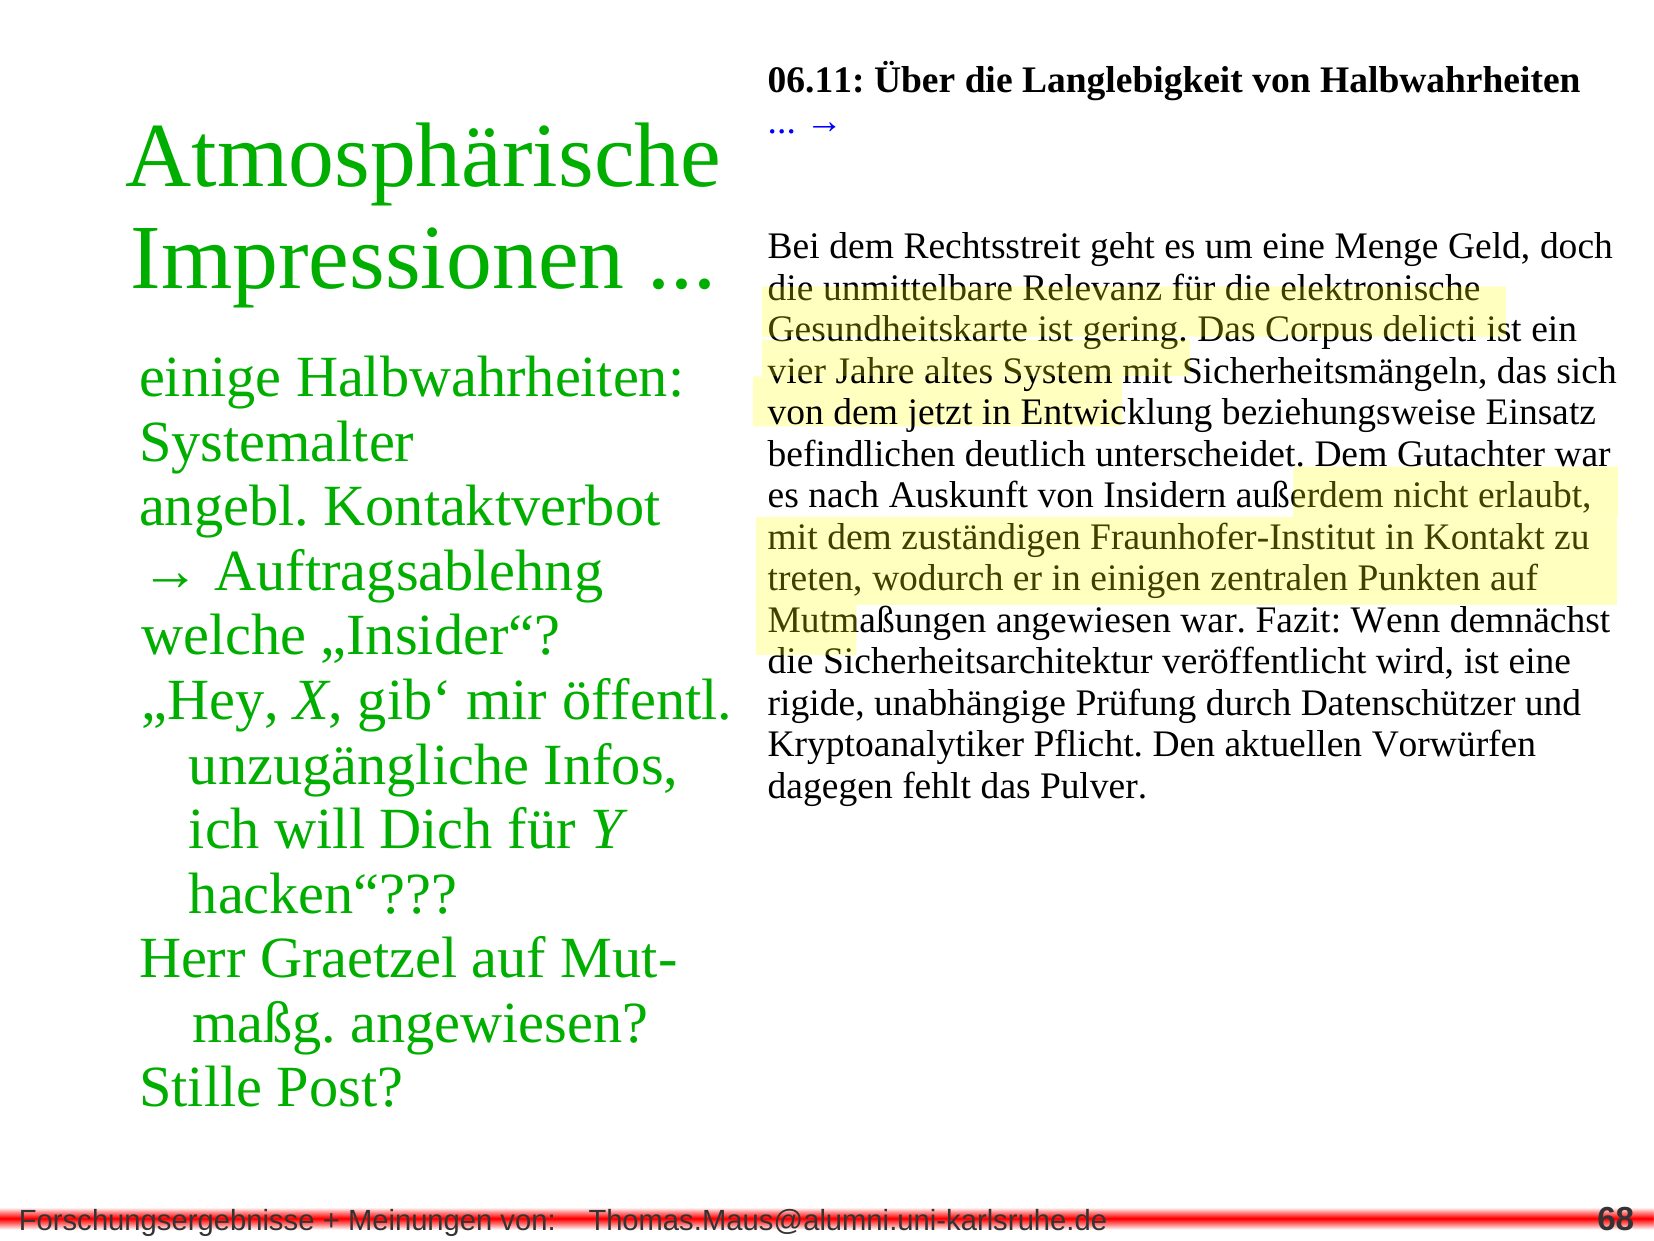

06.11: Über die Langlebigkeit von Halbwahrheiten
... →
Bei dem Rechtsstreit geht es um eine Menge Geld, doch die unmittelbare Relevanz für die elektronische Gesundheitskarte ist gering. Das Corpus delicti ist ein vier Jahre altes System mit Sicherheitsmängeln, das sich von dem jetzt in Entwicklung beziehungsweise Einsatz befindlichen deutlich unterscheidet. Dem Gutachter war es nach Auskunft von Insidern außerdem nicht erlaubt, mit dem zuständigen Fraunhofer-Institut in Kontakt zu treten, wodurch er in einigen zentralen Punkten auf Mutmaßungen angewiesen war. Fazit: Wenn demnächst die Sicherheitsarchitektur veröffentlicht wird, ist eine rigide, unabhängige Prüfung durch Datenschützer und Kryptoanalytiker Pflicht. Den aktuellen Vorwürfen dagegen fehlt das Pulver.
Atmosphärische Impressionen ...
# einige Halbwahrheiten:
Systemalter
angebl. Kontaktverbot
→ Auftragsablehng
welche „Insider“?
„Hey, X, gib‘ mir öffentl. unzugängliche Infos, ich will Dich für Y hacken“???
Herr Graetzel auf Mut-maßg. angewiesen?
Stille Post?